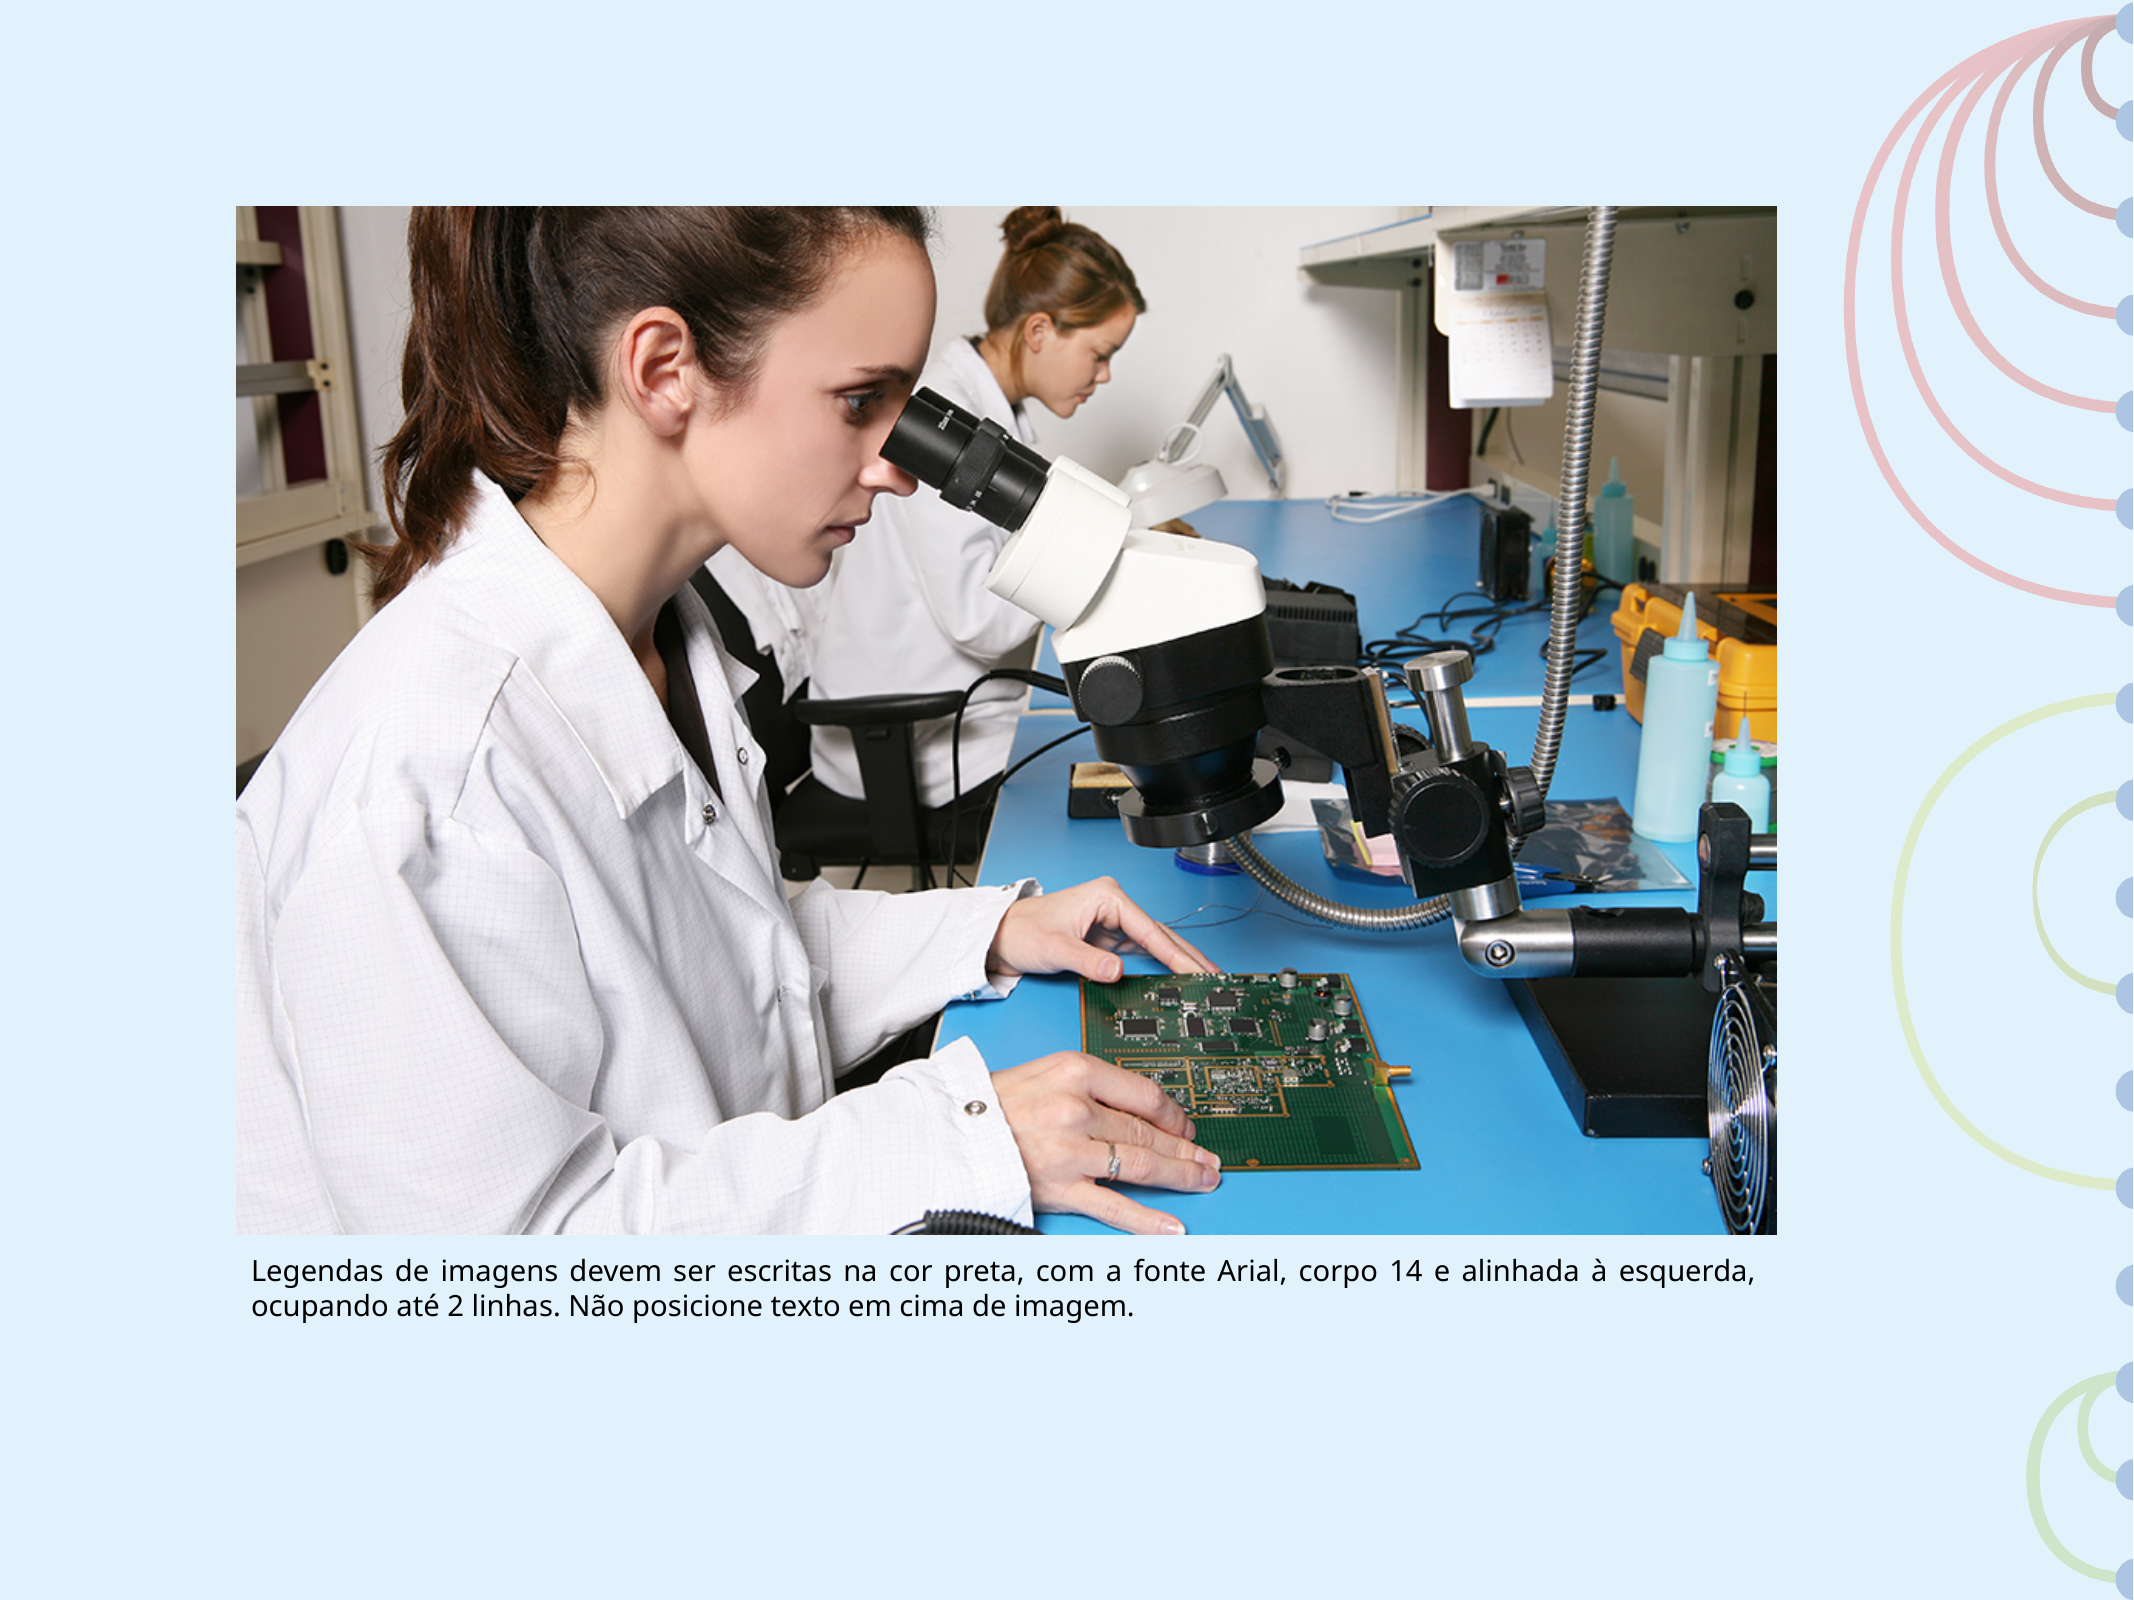

Legendas de imagens devem ser escritas na cor preta, com a fonte Arial, corpo 14 e alinhada à esquerda, ocupando até 2 linhas. Não posicione texto em cima de imagem.